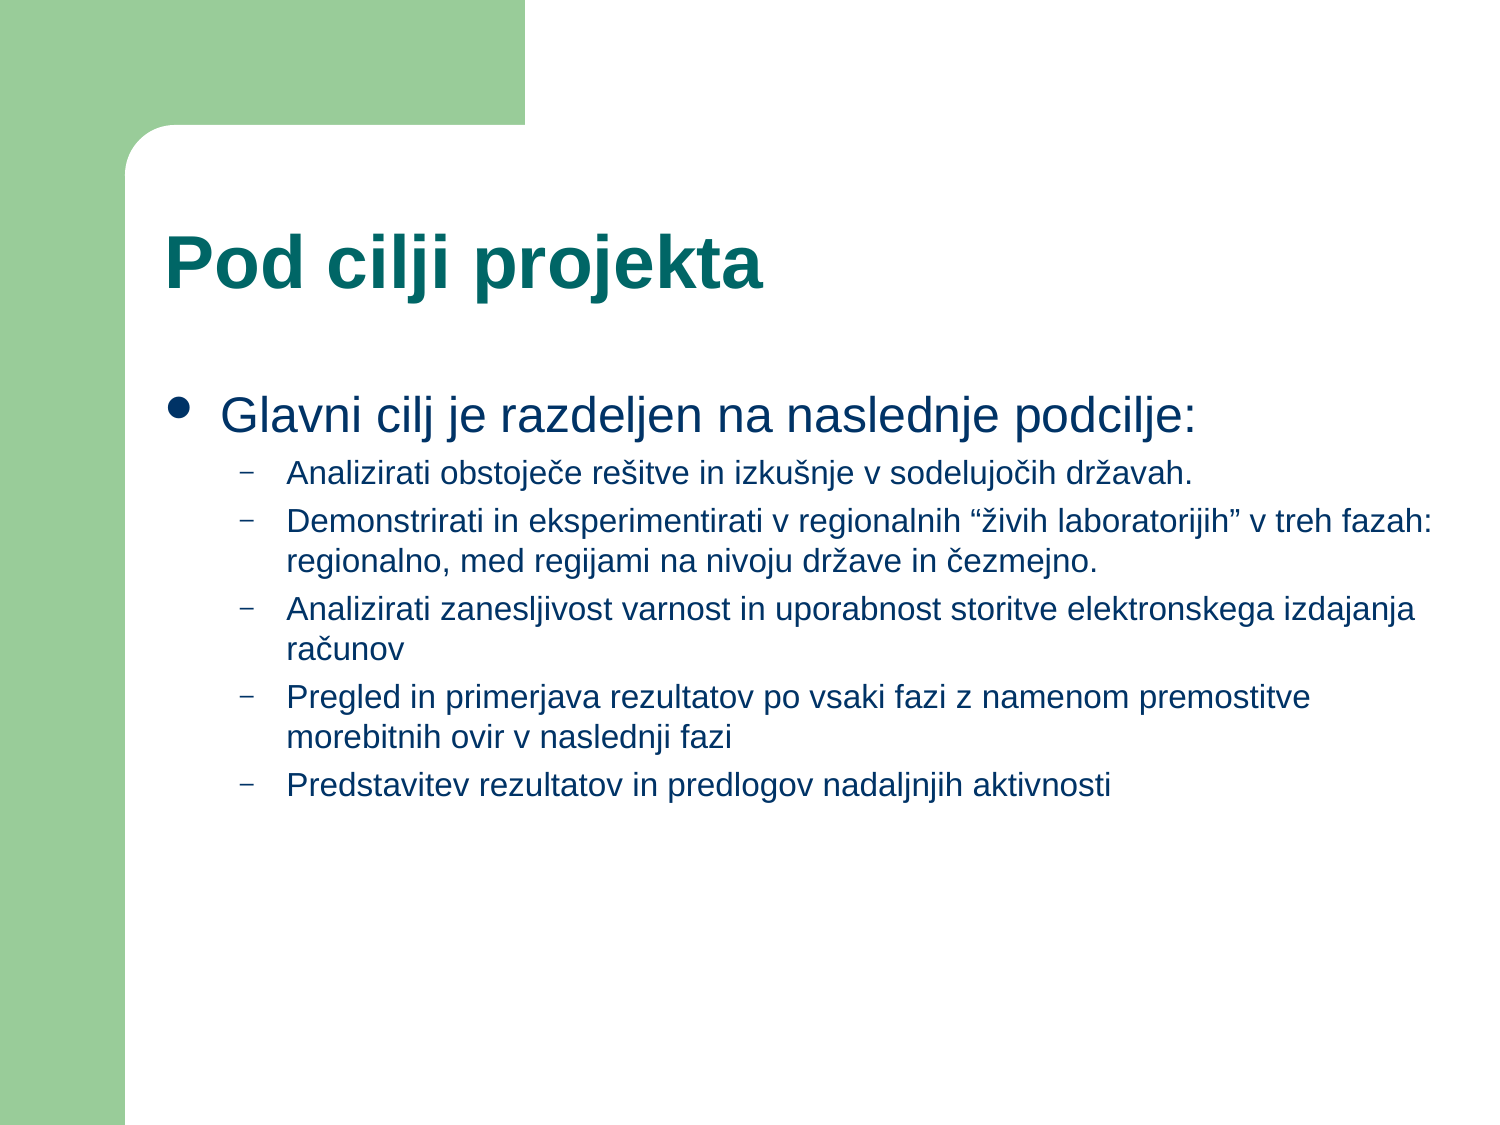

# Pod cilji projekta
Glavni cilj je razdeljen na naslednje podcilje:
Analizirati obstoječe rešitve in izkušnje v sodelujočih državah.
Demonstrirati in eksperimentirati v regionalnih “živih laboratorijih” v treh fazah: regionalno, med regijami na nivoju države in čezmejno.
Analizirati zanesljivost varnost in uporabnost storitve elektronskega izdajanja računov
Pregled in primerjava rezultatov po vsaki fazi z namenom premostitve morebitnih ovir v naslednji fazi
Predstavitev rezultatov in predlogov nadaljnjih aktivnosti